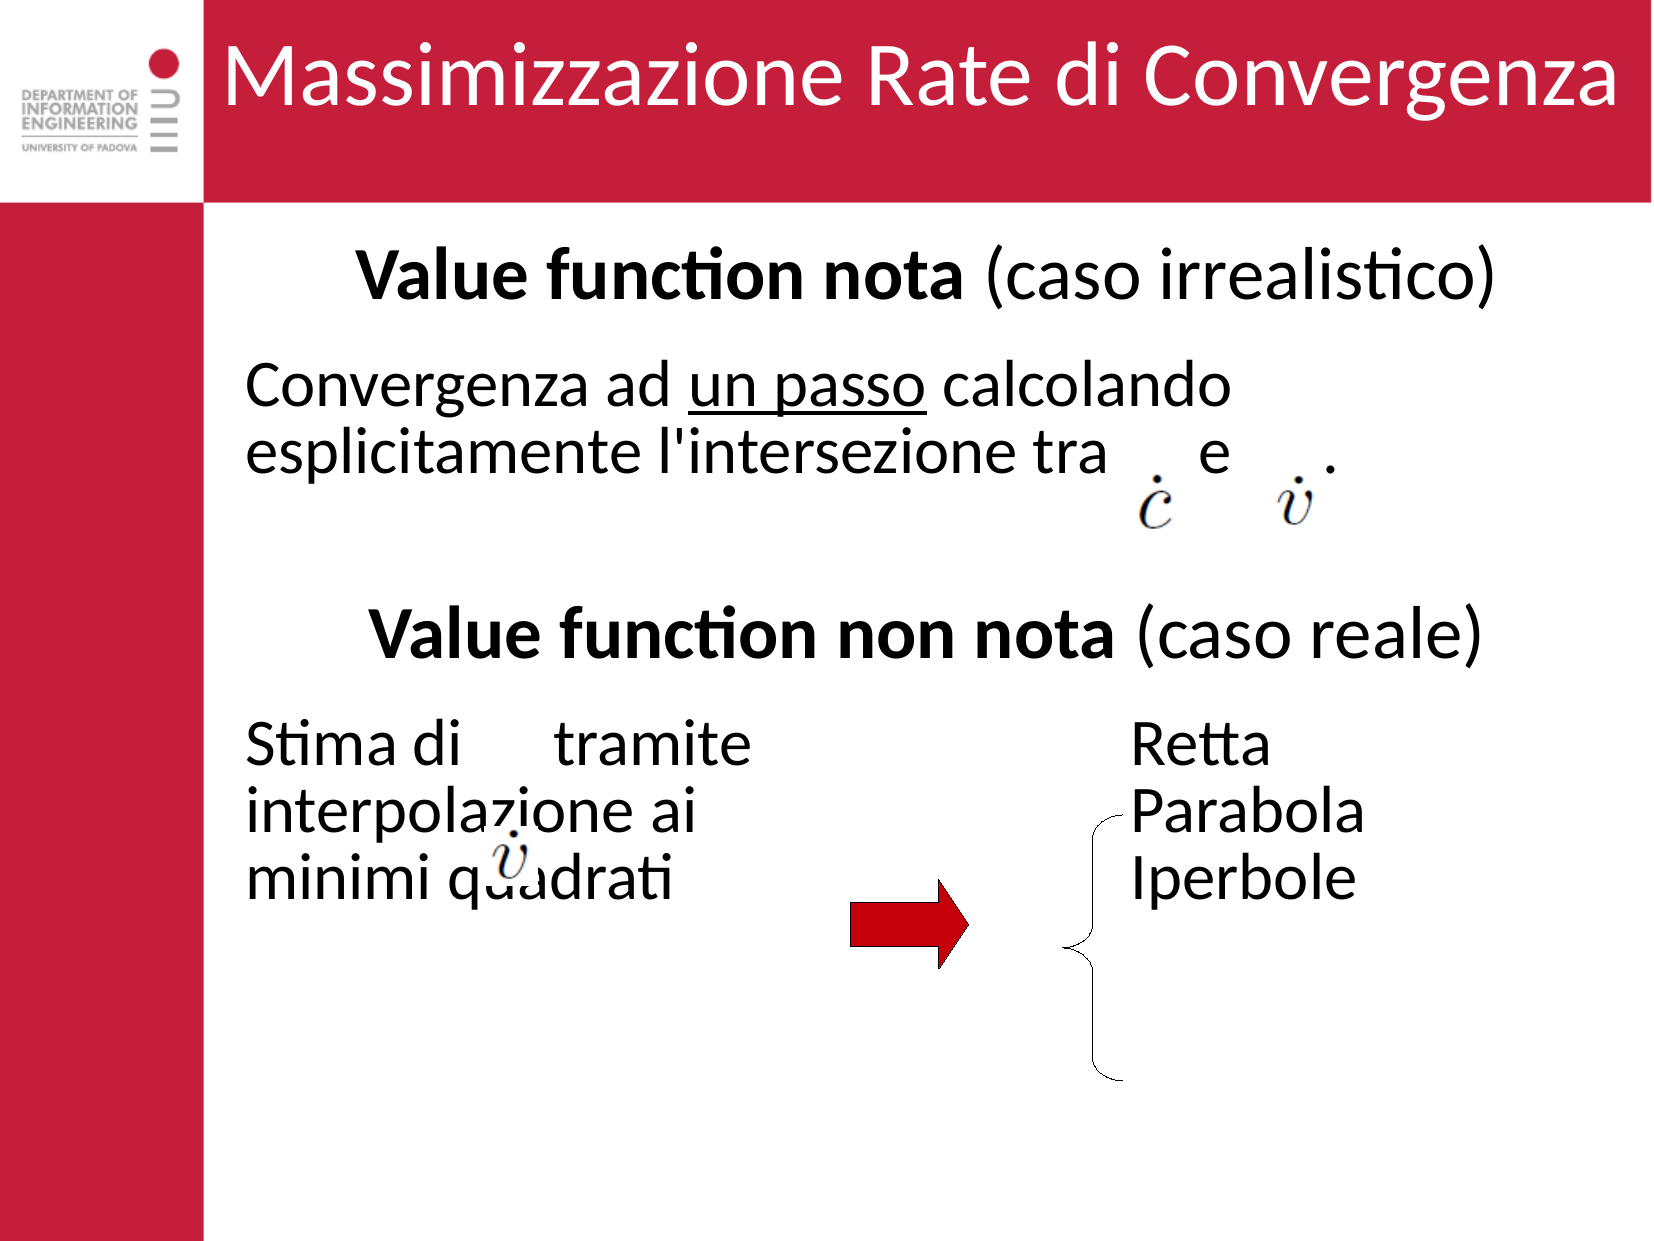

Massimizzazione Rate di Convergenza
Value function nota (caso irrealistico)
Convergenza ad un passo calcolando esplicitamente l'intersezione tra e .
Value function non nota (caso reale)
Stima di tramite						Retta
interpolazione ai						Parabola
minimi quadrati 					Iperbole